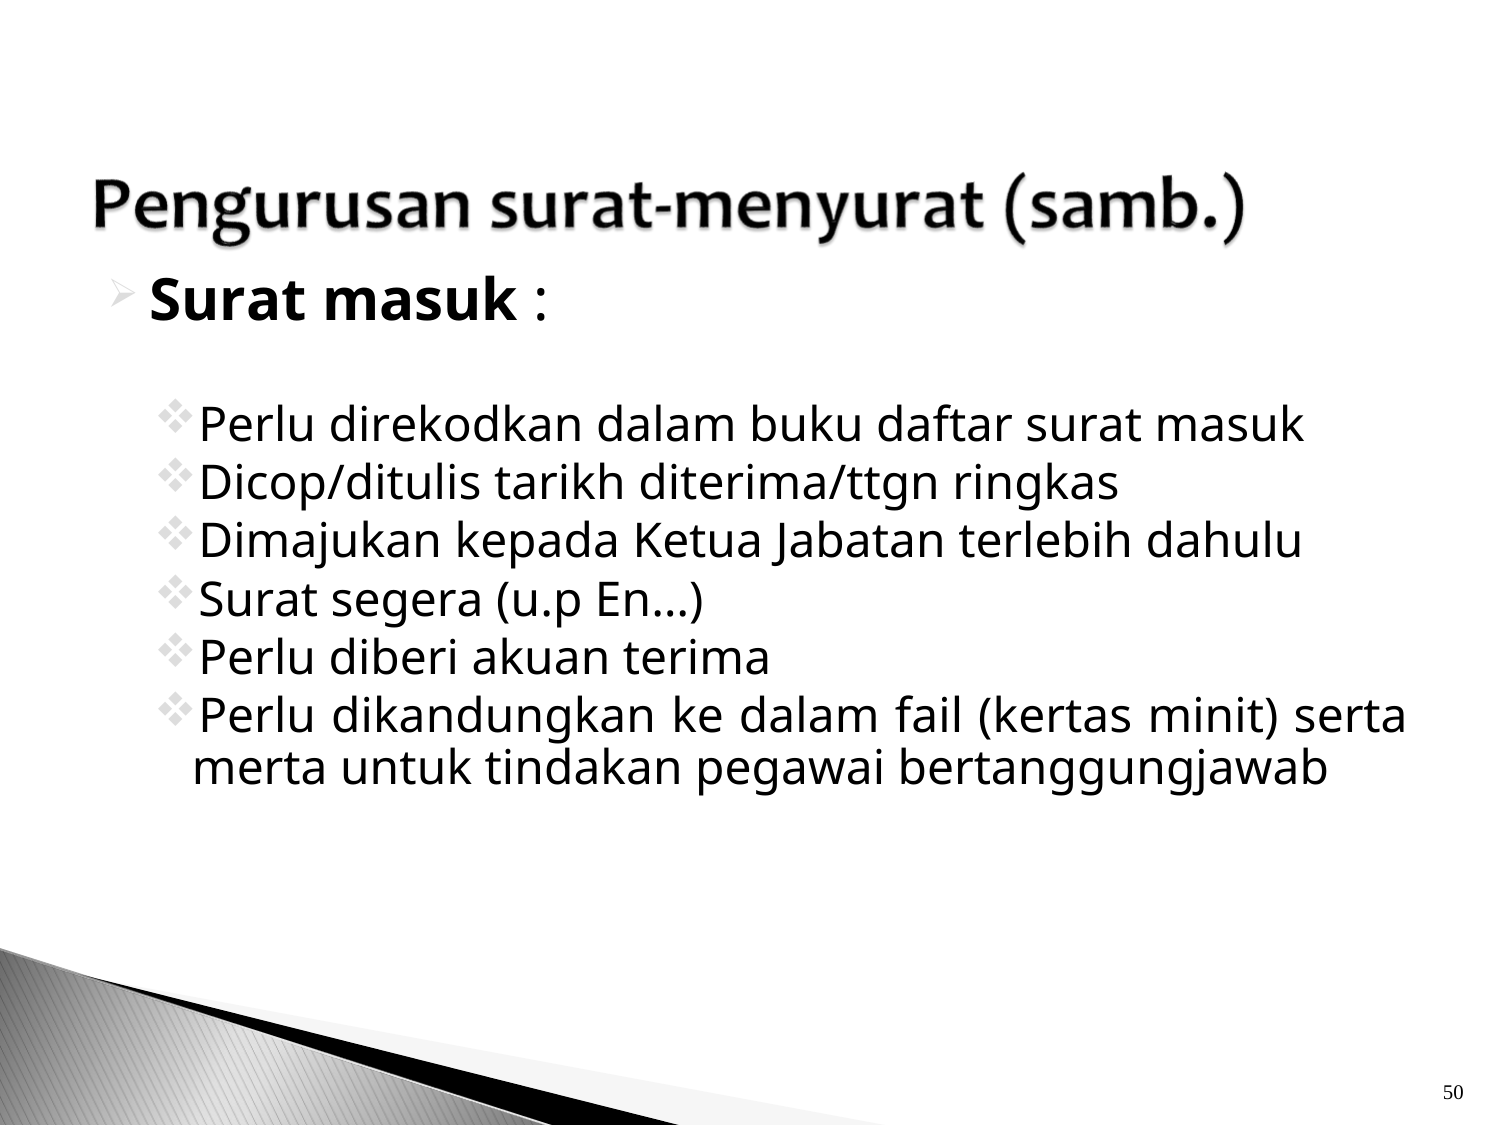

# Surat masuk :
Perlu direkodkan dalam buku daftar surat masuk
Dicop/ditulis tarikh diterima/ttgn ringkas
Dimajukan kepada Ketua Jabatan terlebih dahulu
Surat segera (u.p En…)
Perlu diberi akuan terima
Perlu dikandungkan ke dalam fail (kertas minit) serta merta untuk tindakan pegawai bertanggungjawab